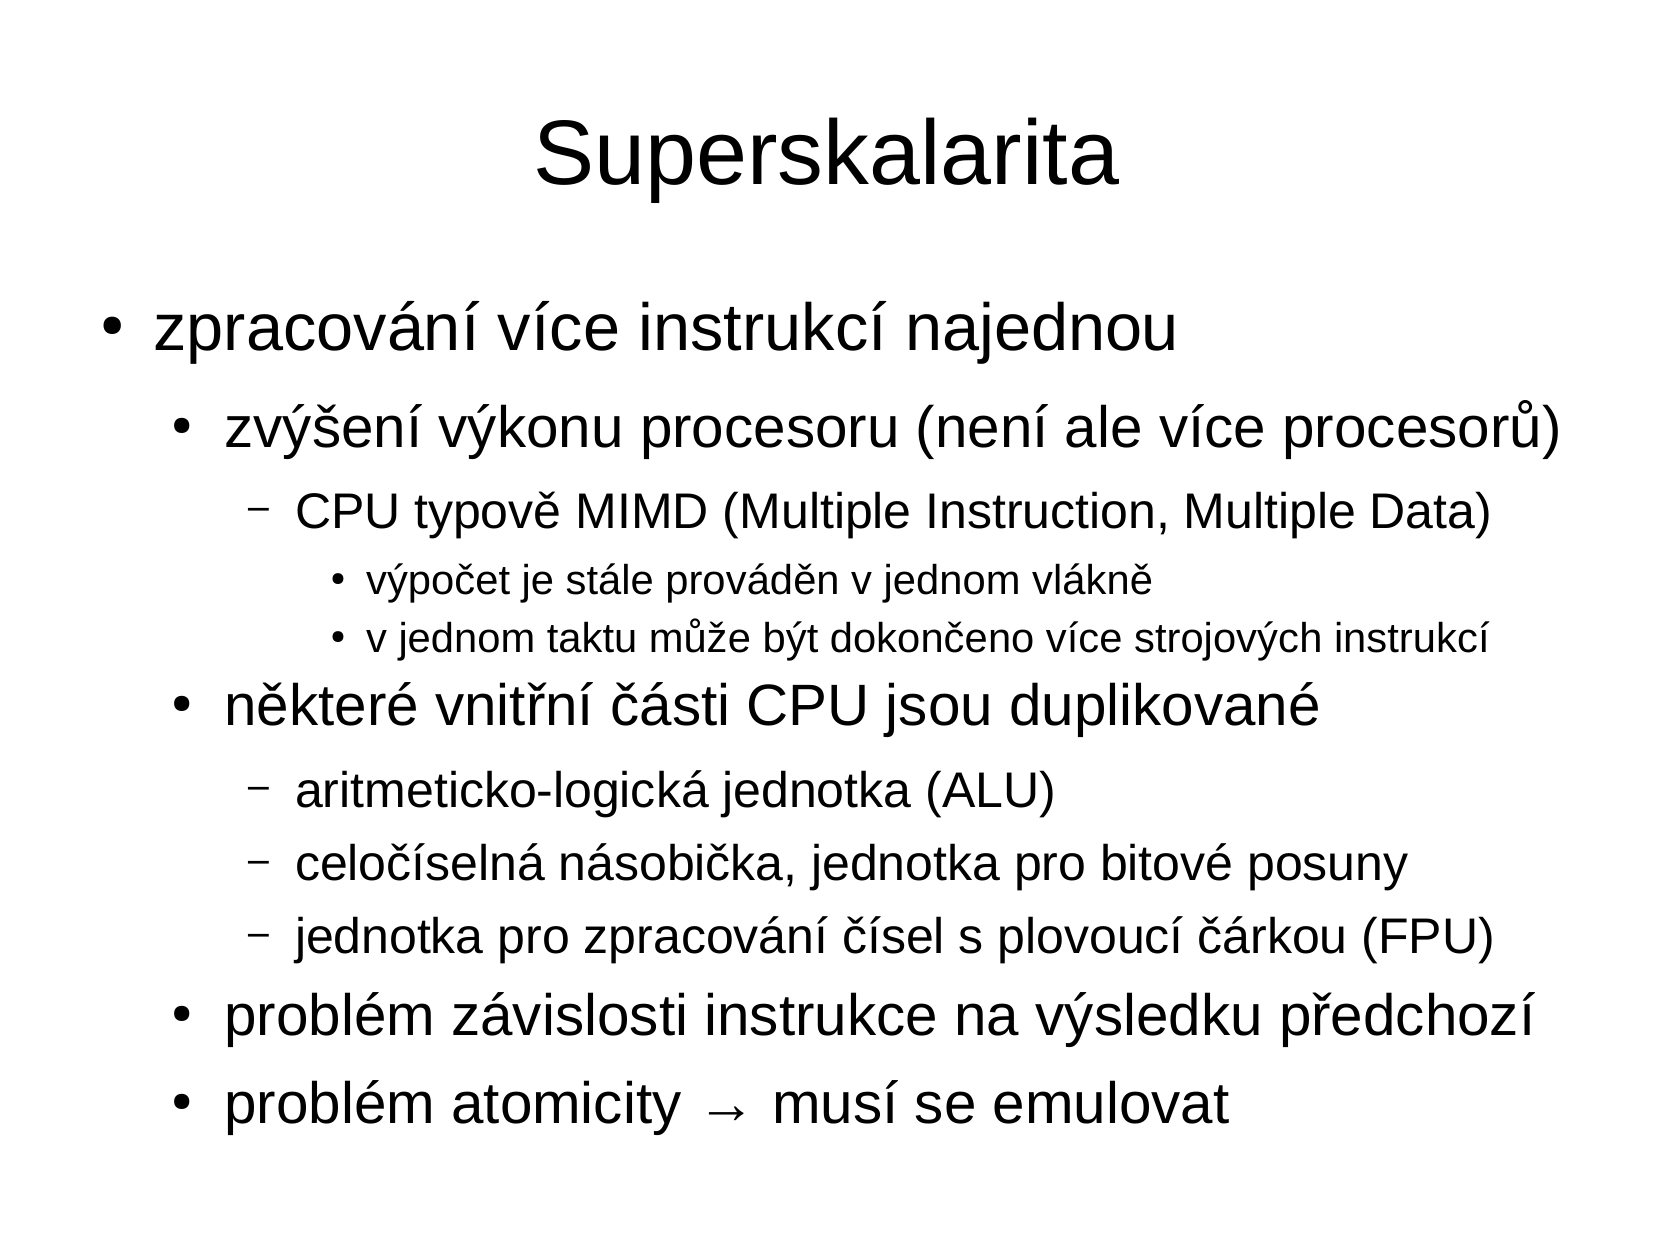

# Superskalarita
zpracování více instrukcí najednou
zvýšení výkonu procesoru (není ale více procesorů)
CPU typově MIMD (Multiple Instruction, Multiple Data)
výpočet je stále prováděn v jednom vlákně
v jednom taktu může být dokončeno více strojových instrukcí
některé vnitřní části CPU jsou duplikované
aritmeticko-logická jednotka (ALU)
celočíselná násobička, jednotka pro bitové posuny
jednotka pro zpracování čísel s plovoucí čárkou (FPU)
problém závislosti instrukce na výsledku předchozí
problém atomicity → musí se emulovat